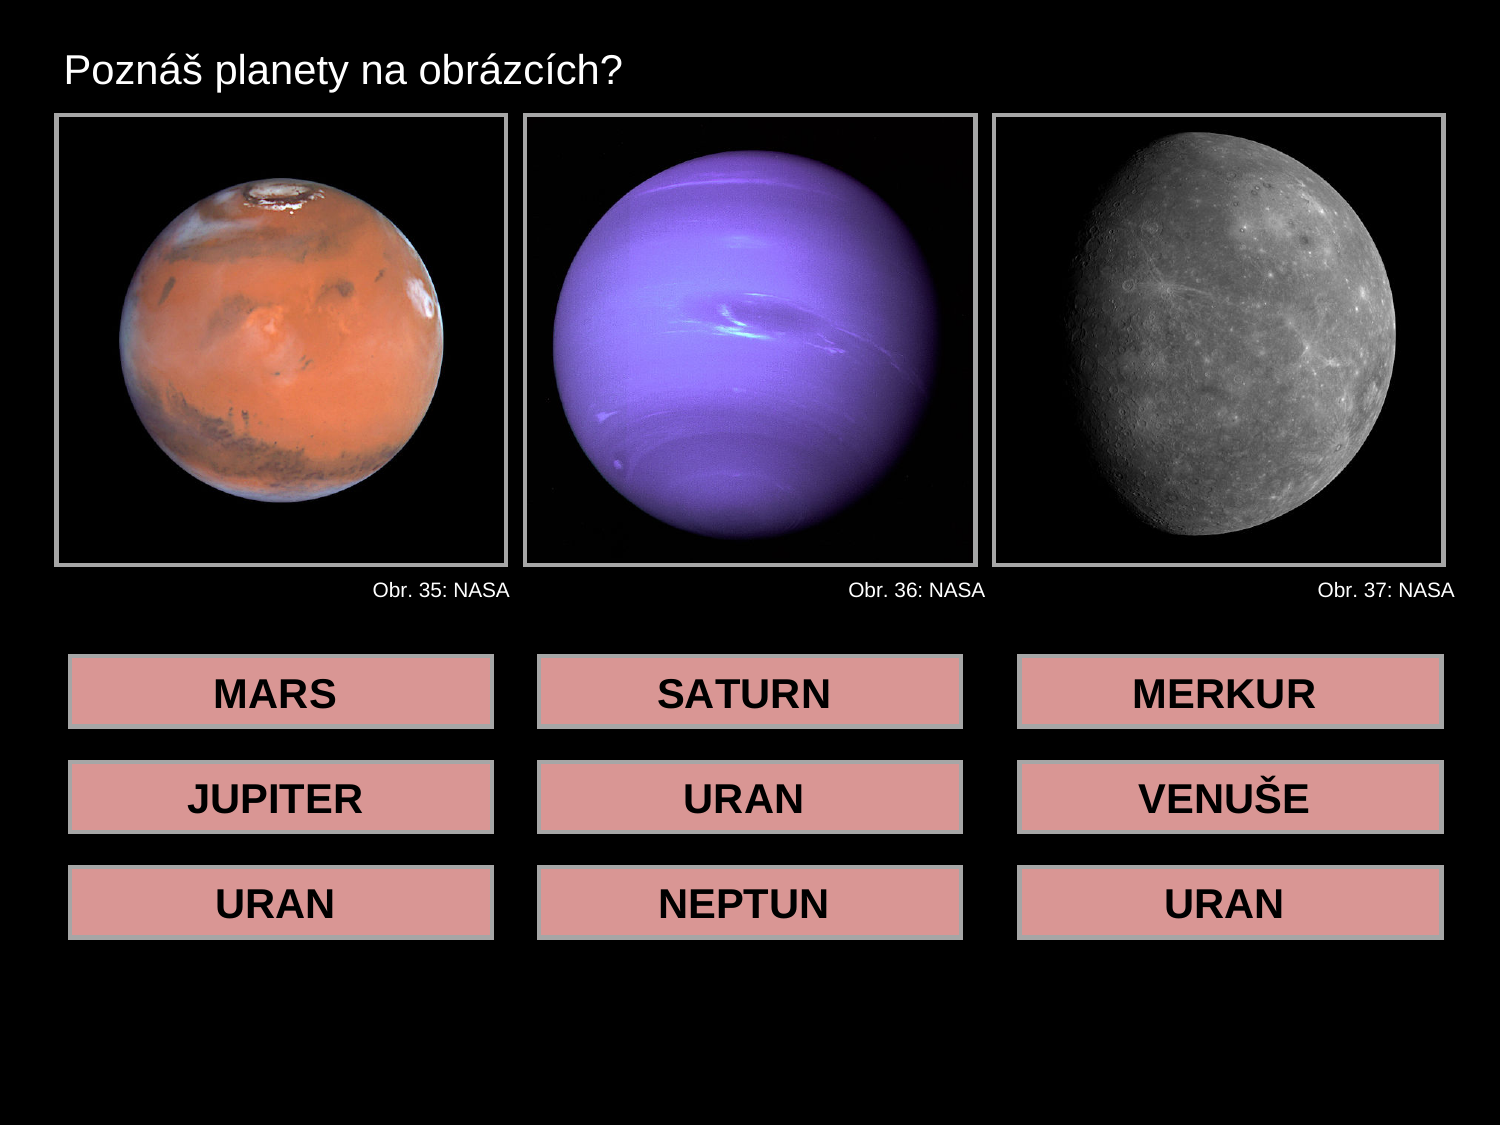

Poznáš planety na obrázcích?
Obr. 35: NASA
Obr. 36: NASA
Obr. 37: NASA
MARS
SATURN
MERKUR
JUPITER
URAN
VENUŠE
URAN
NEPTUN
URAN